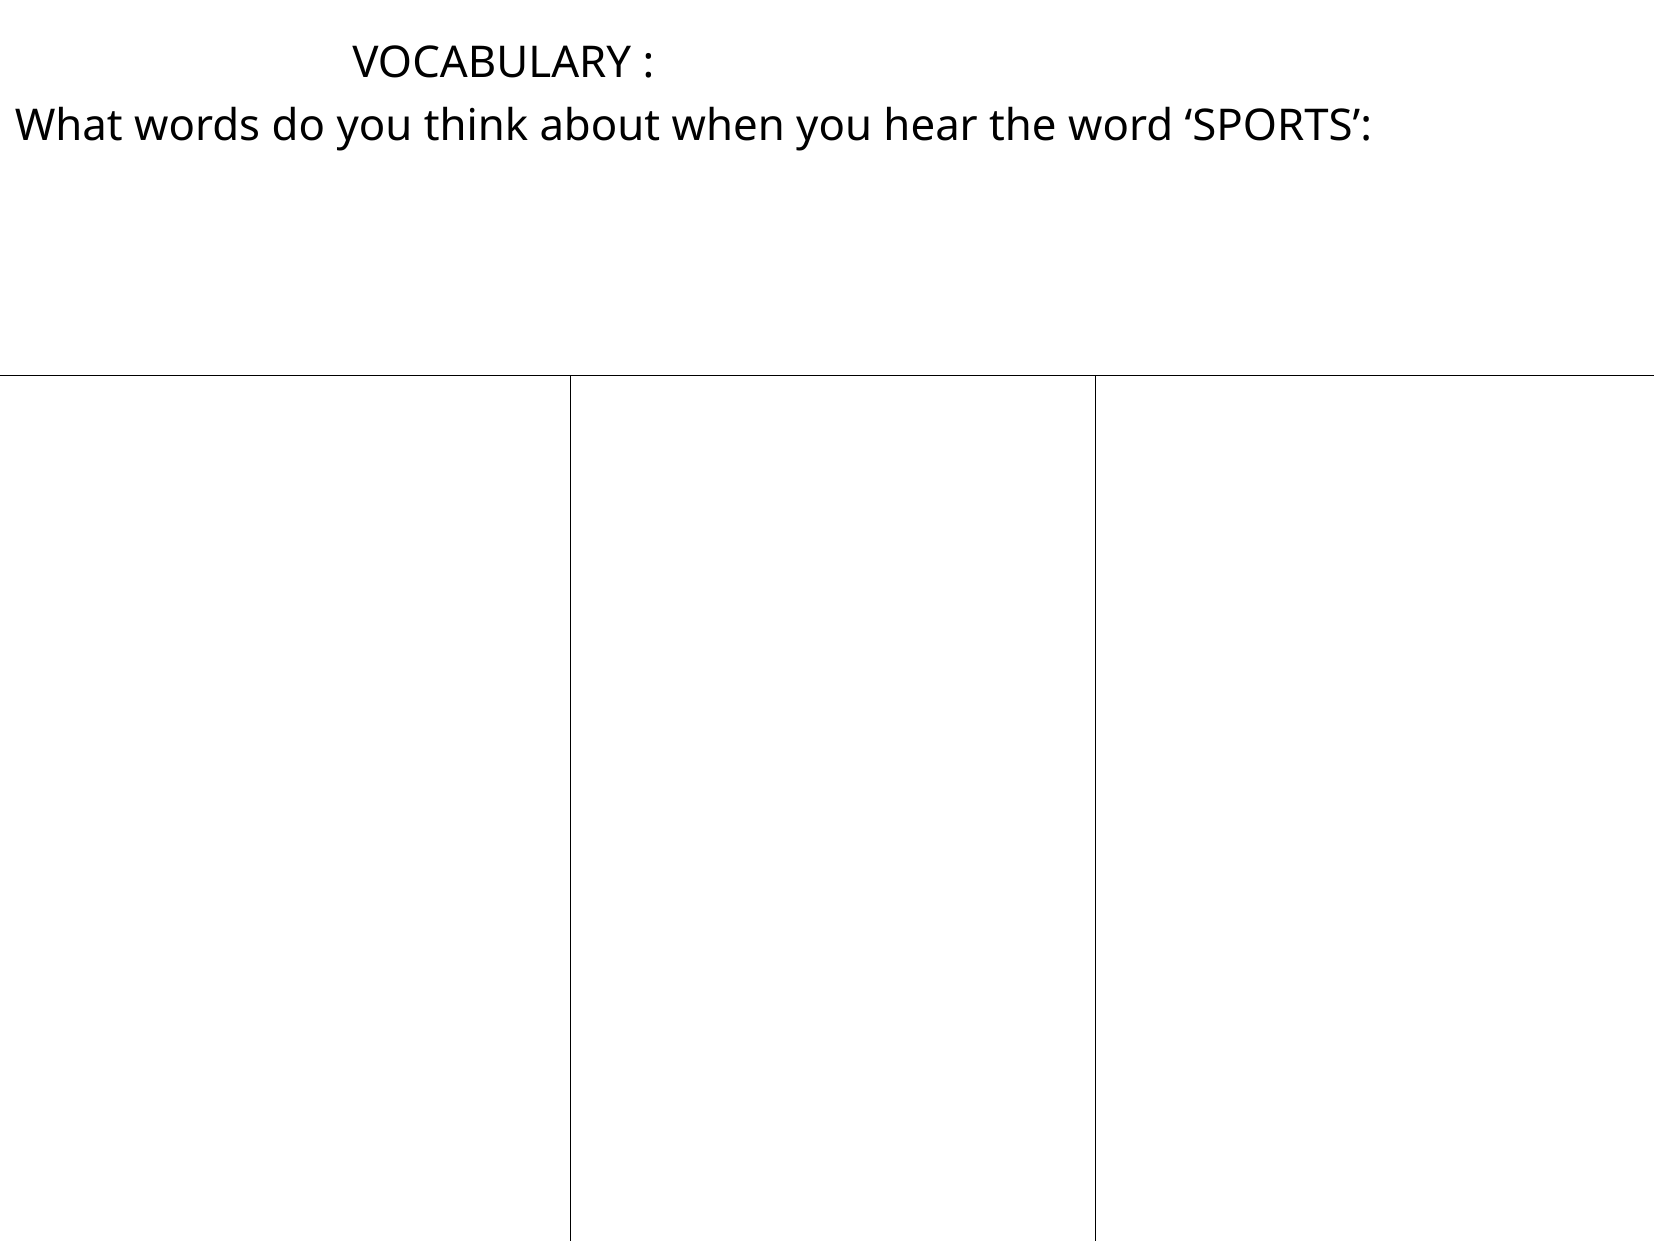

VOCABULARY :
What words do you think about when you hear the word ‘SPORTS’:
2